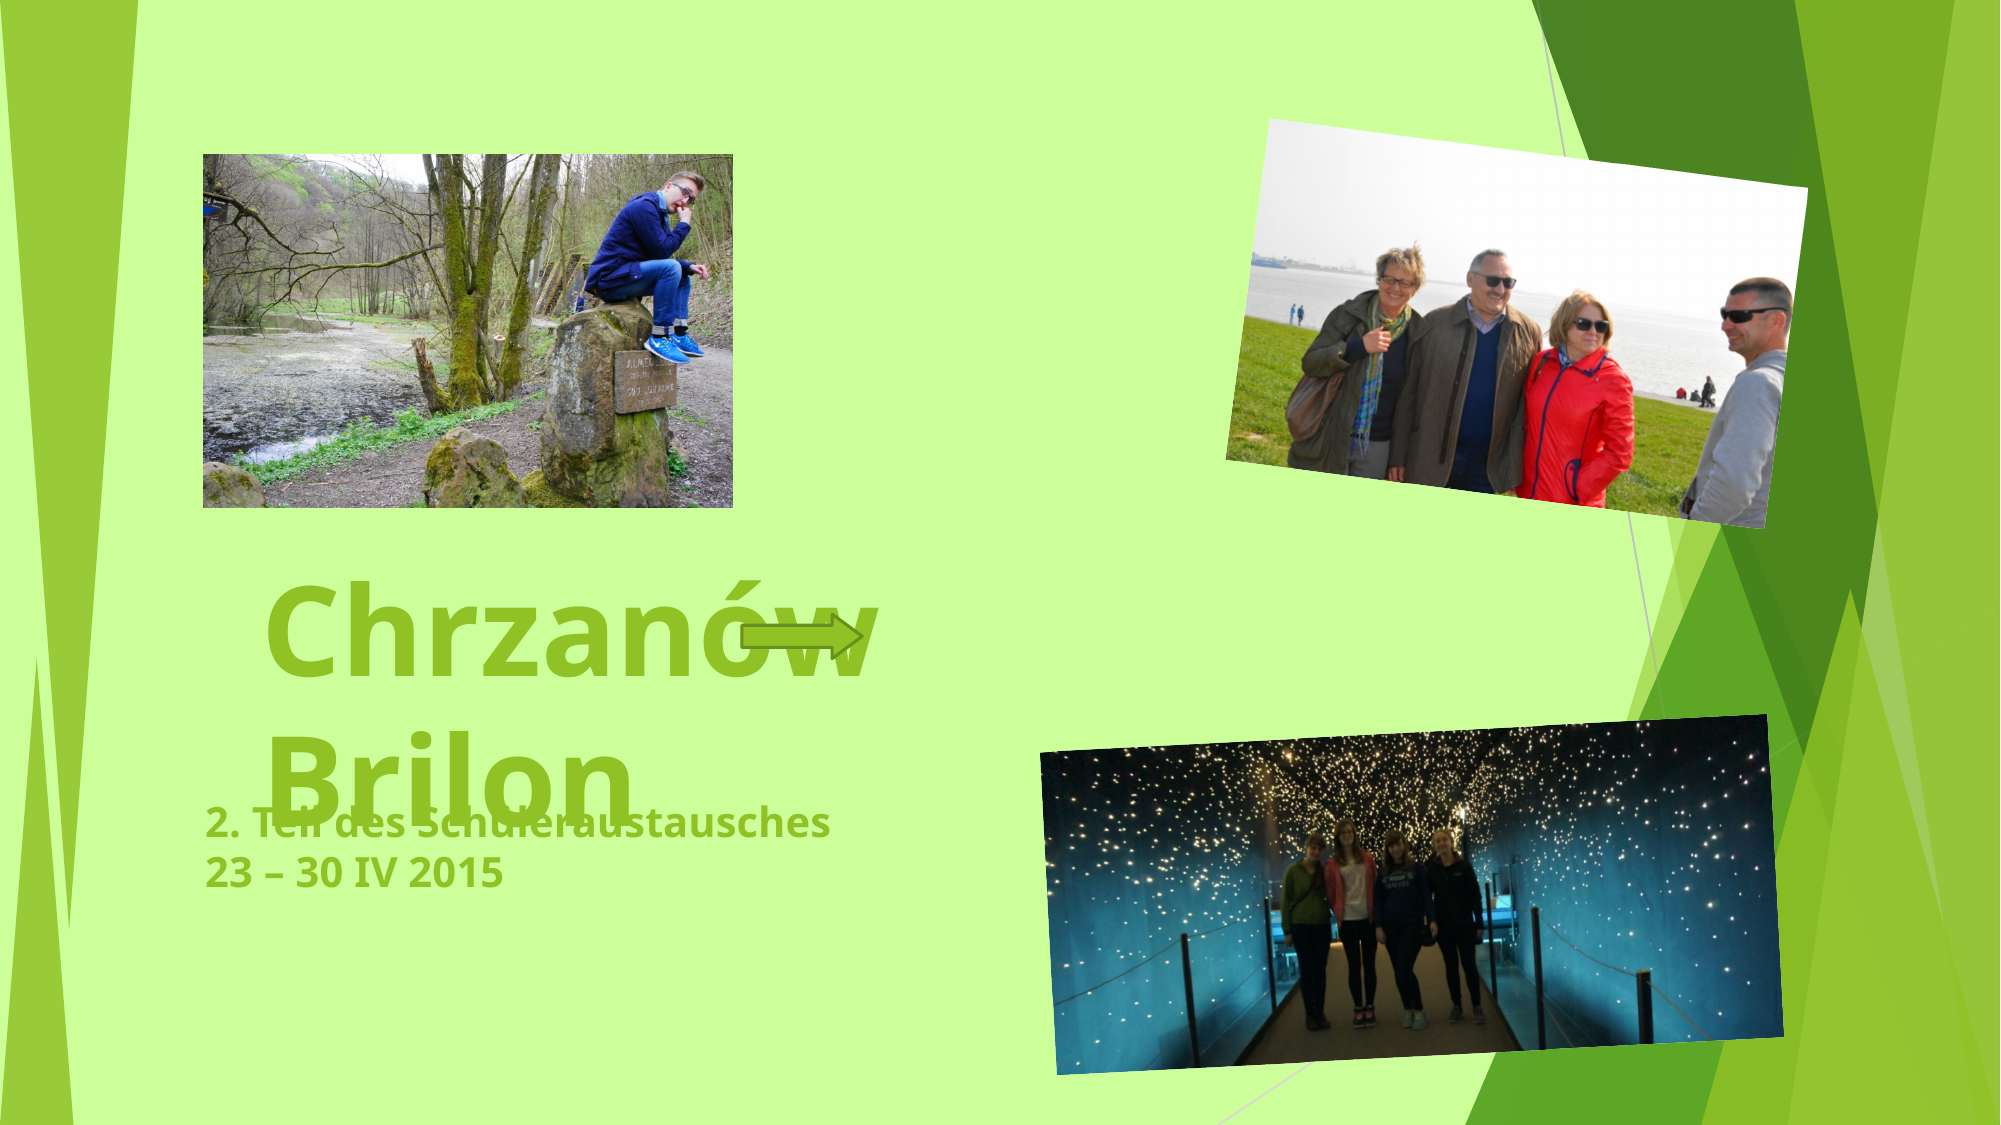

# Chrzanów Brilon
2. Teil des Schüleraustausches
23 – 30 IV 2015